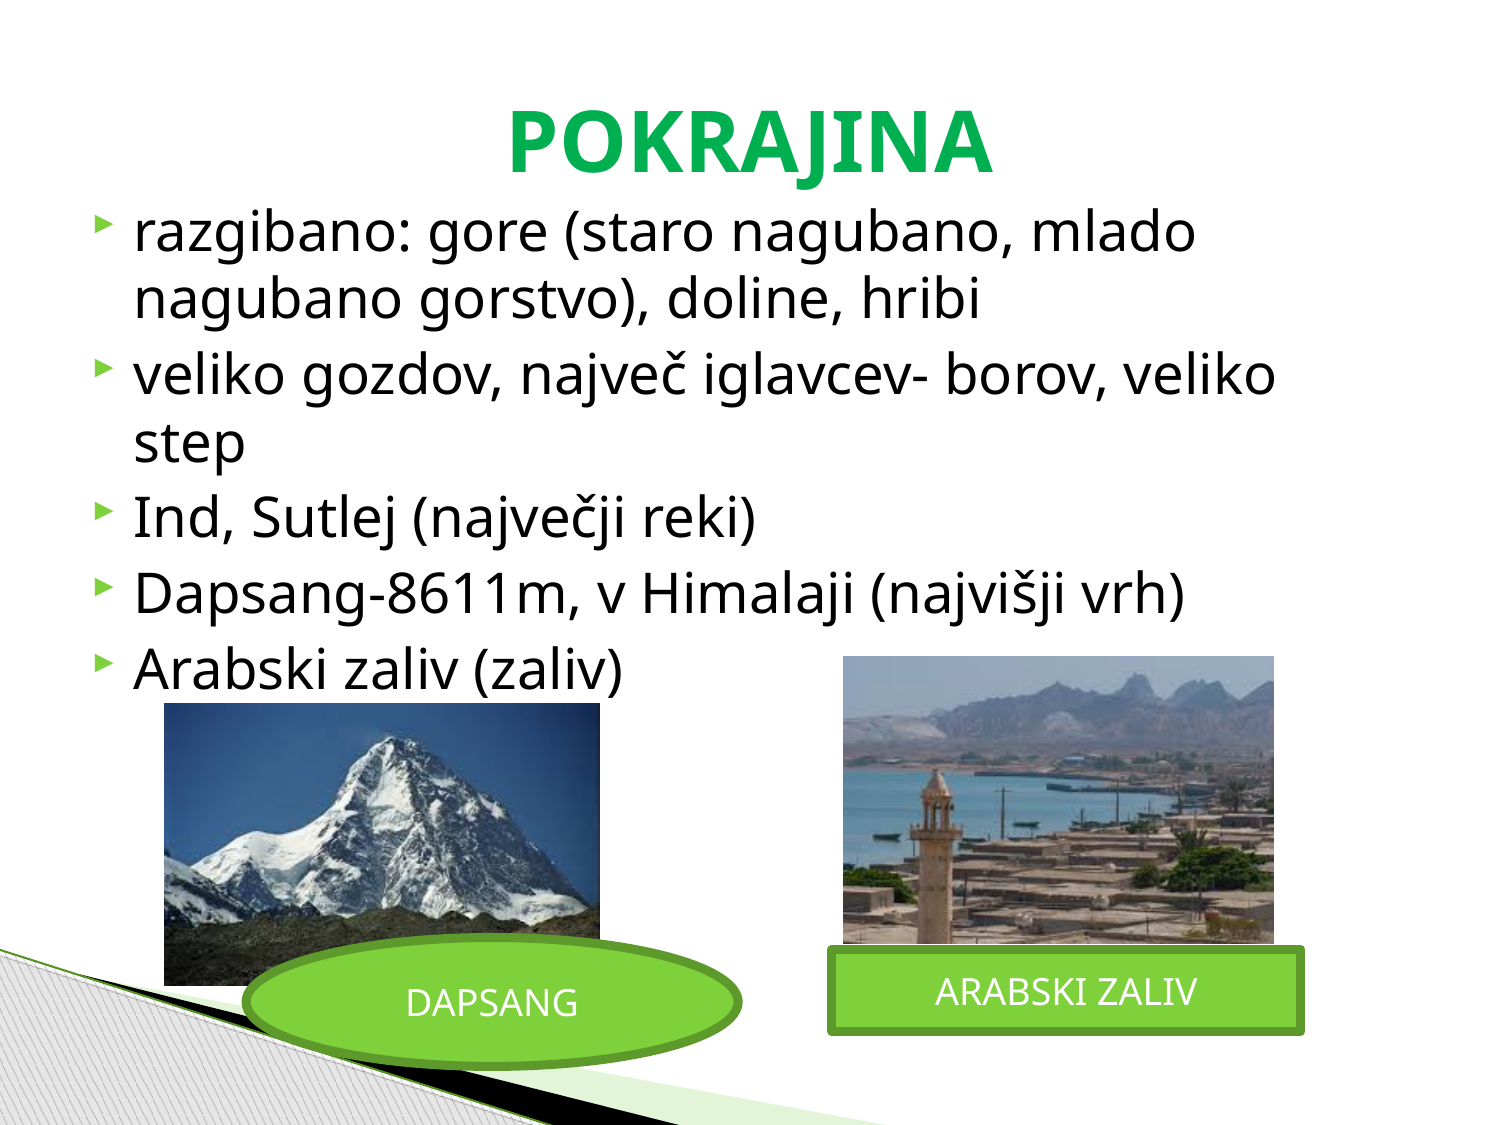

POKRAJINA
# razgibano: gore (staro nagubano, mlado nagubano gorstvo), doline, hribi
veliko gozdov, največ iglavcev- borov, veliko step
Ind, Sutlej (največji reki)
Dapsang-8611m, v Himalaji (najvišji vrh)
Arabski zaliv (zaliv)
DAPSANG
ARABSKI ZALIV